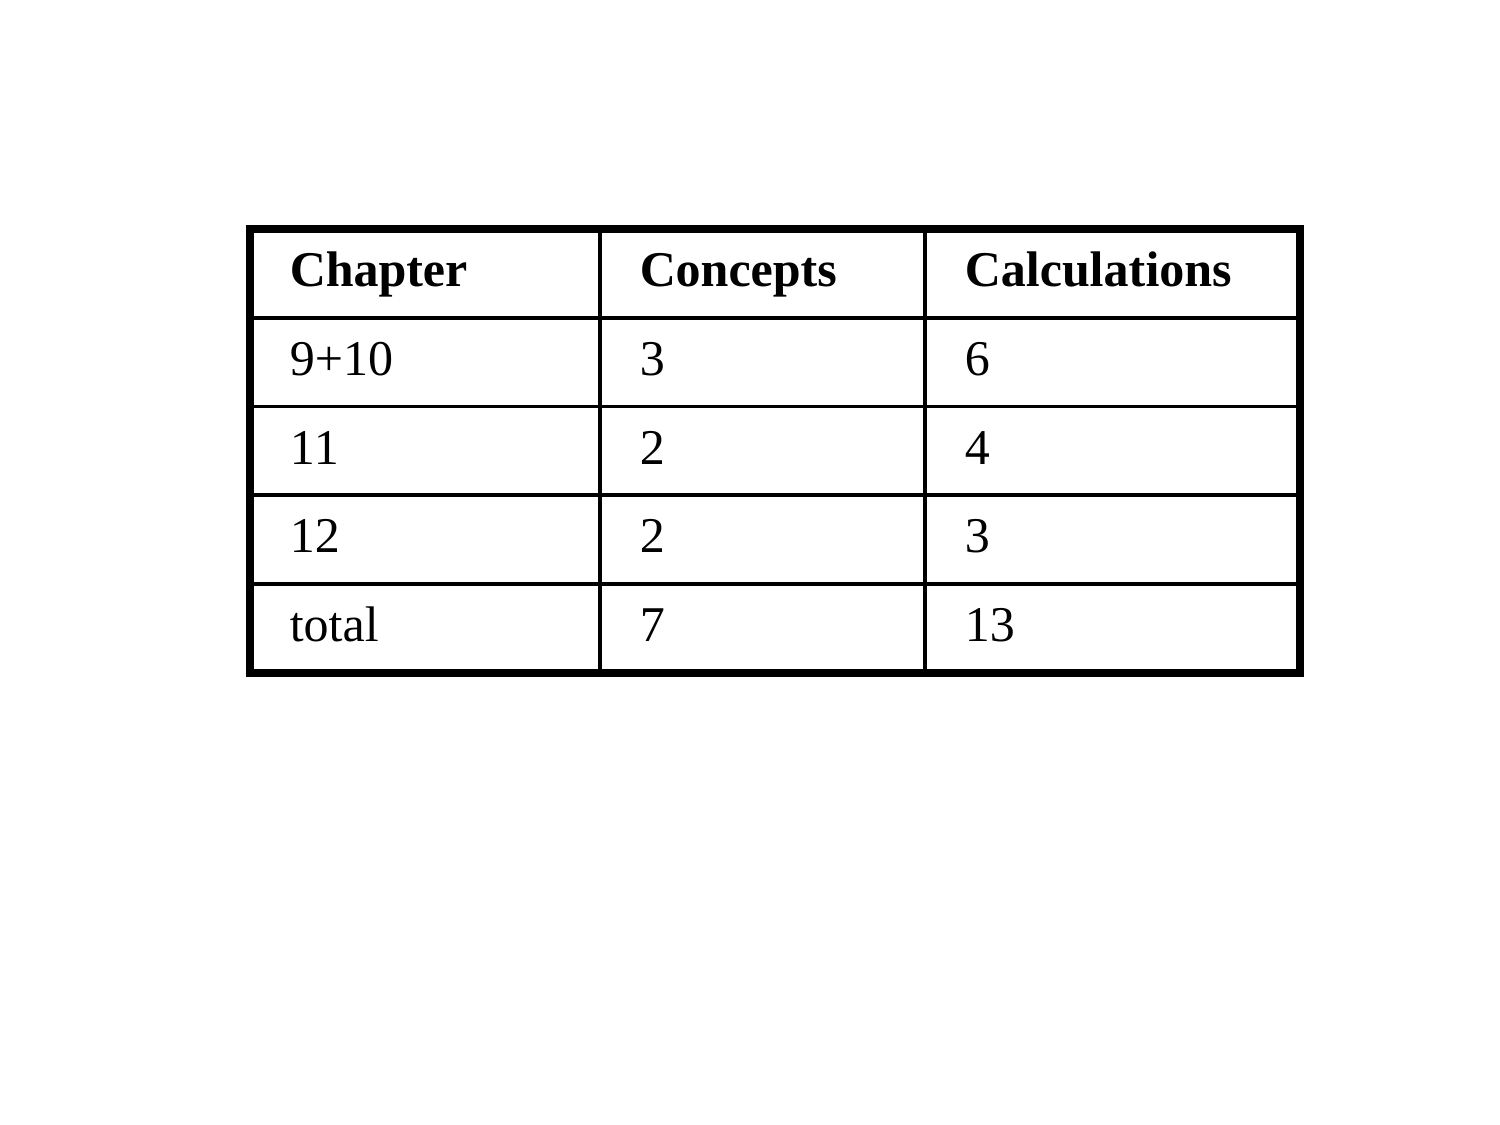

| Chapter | Concepts | Calculations |
| --- | --- | --- |
| 9+10 | 3 | 6 |
| 11 | 2 | 4 |
| 12 | 2 | 3 |
| total | 7 | 13 |